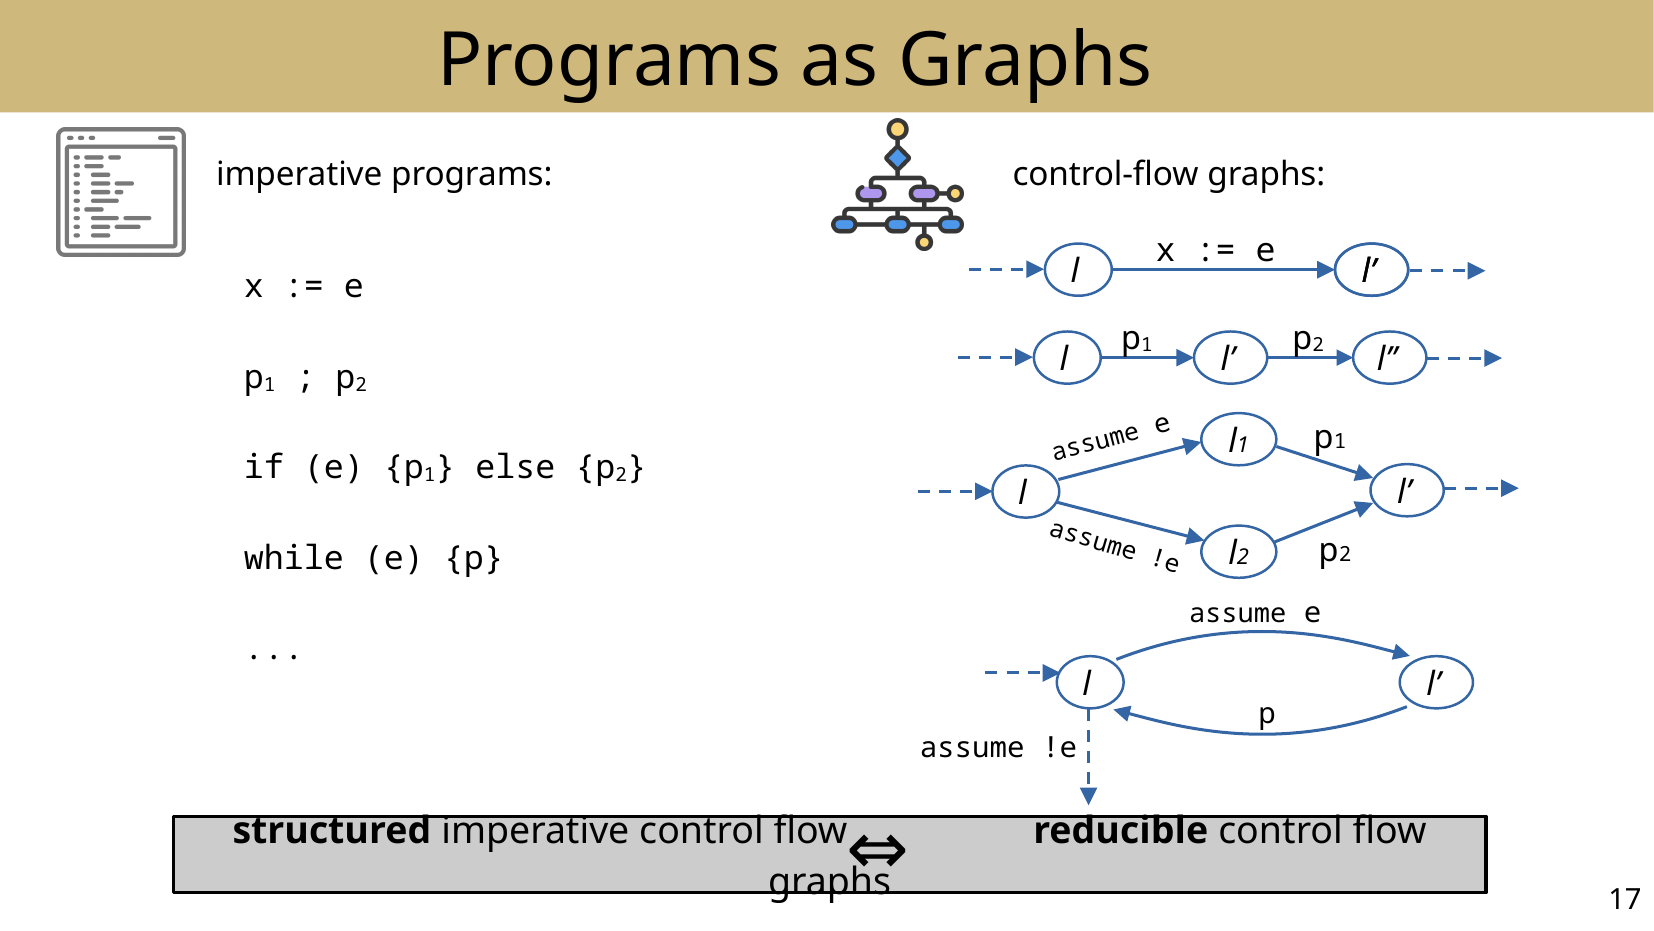

# Programs as Graphs
imperative programs:
control-flow graphs:
x := e
l
l’
l’
x := e
p1 ; p2
if (e) {p1} else {p2}
while (e) {p}
...
p1
p2
l
l’
l’’
l1
p1
assume e
l’
l
l2
p2
assume !e
assume e
l
l’
p
assume !e
 ⇔
structured imperative control flow reducible control flow graphs